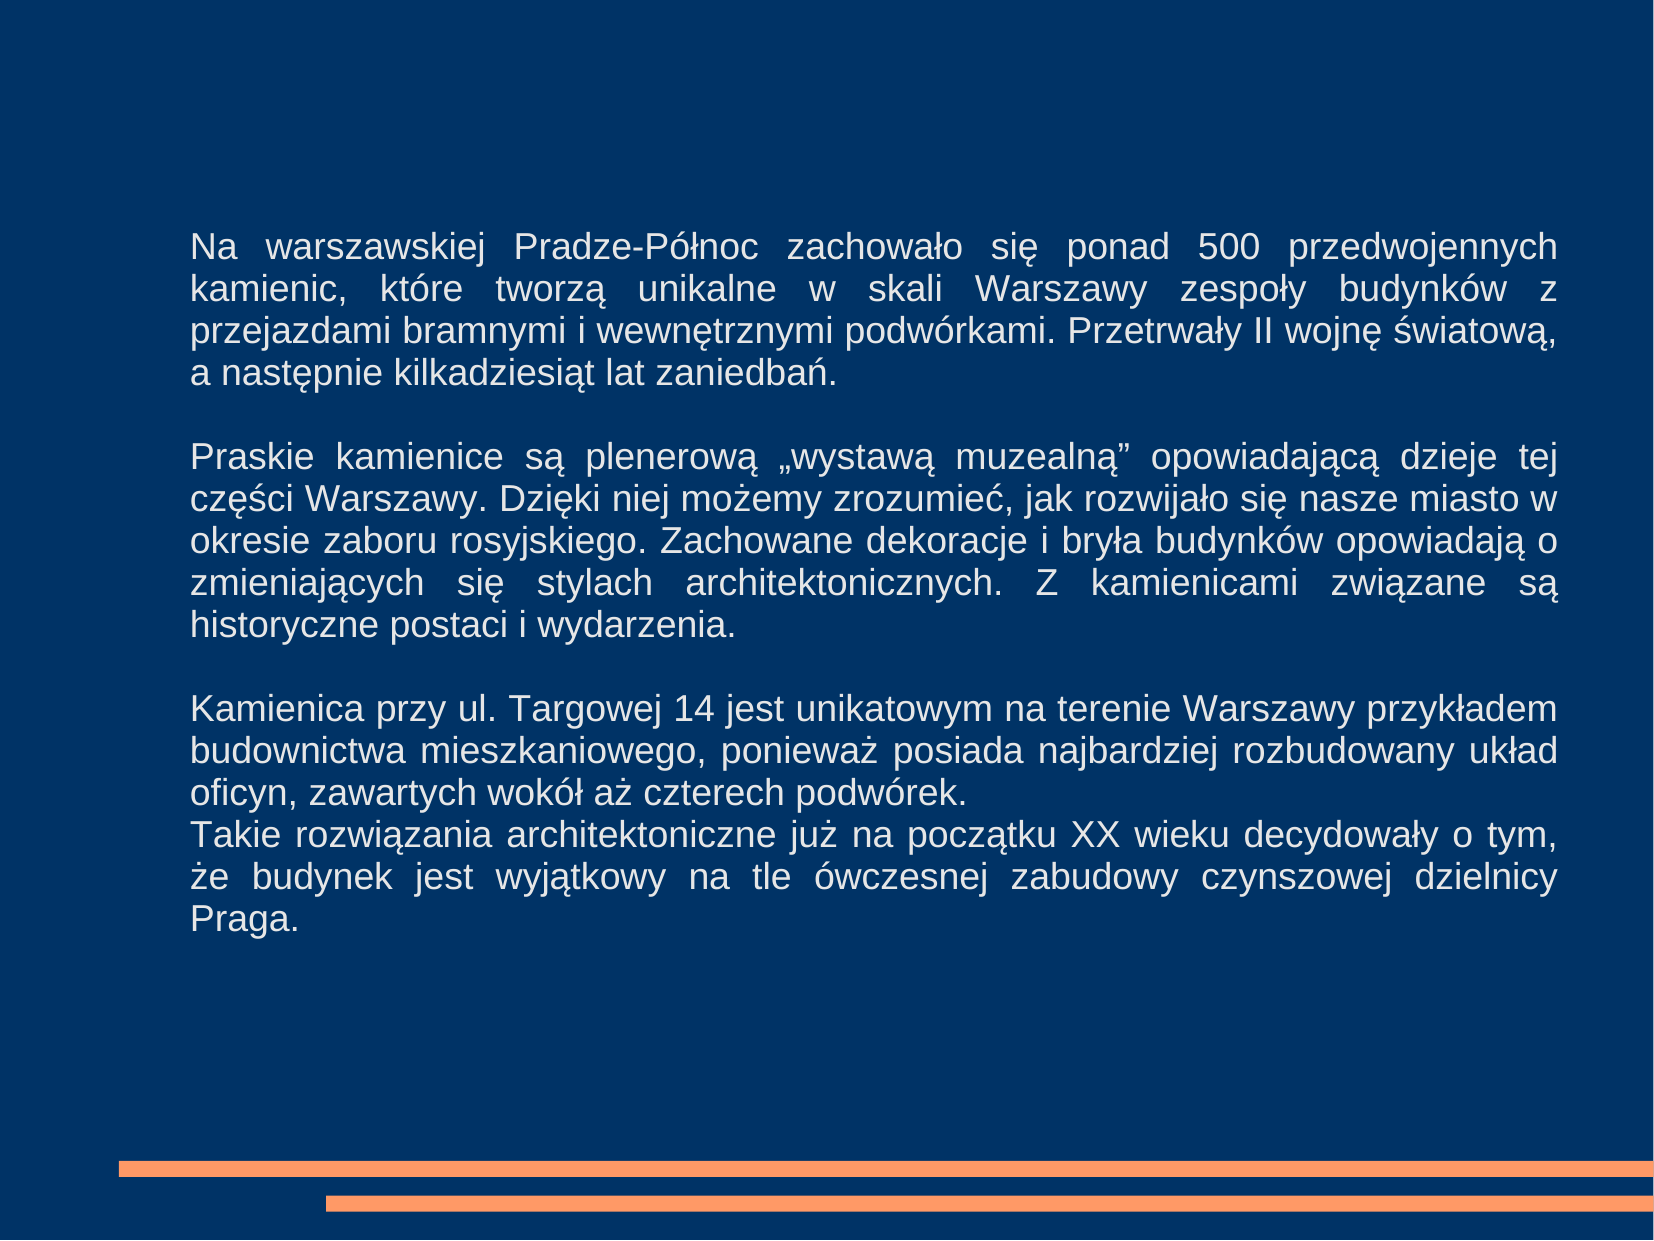

# Na warszawskiej Pradze-Północ zachowało się ponad 500 przedwojennych kamienic, które tworzą unikalne w skali Warszawy zespoły budynków z przejazdami bramnymi i wewnętrznymi podwórkami. Przetrwały II wojnę światową, a następnie kilkadziesiąt lat zaniedbań.
Praskie kamienice są plenerową „wystawą muzealną” opowiadającą dzieje tej części Warszawy. Dzięki niej możemy zrozumieć, jak rozwijało się nasze miasto w okresie zaboru rosyjskiego. Zachowane dekoracje i bryła budynków opowiadają o zmieniających się stylach architektonicznych. Z kamienicami związane są historyczne postaci i wydarzenia.
Kamienica przy ul. Targowej 14 jest unikatowym na terenie Warszawy przykładem budownictwa mieszkaniowego, ponieważ posiada najbardziej rozbudowany układ oficyn, zawartych wokół aż czterech podwórek.
Takie rozwiązania architektoniczne już na początku XX wieku decydowały o tym, że budynek jest wyjątkowy na tle ówczesnej zabudowy czynszowej dzielnicy Praga.